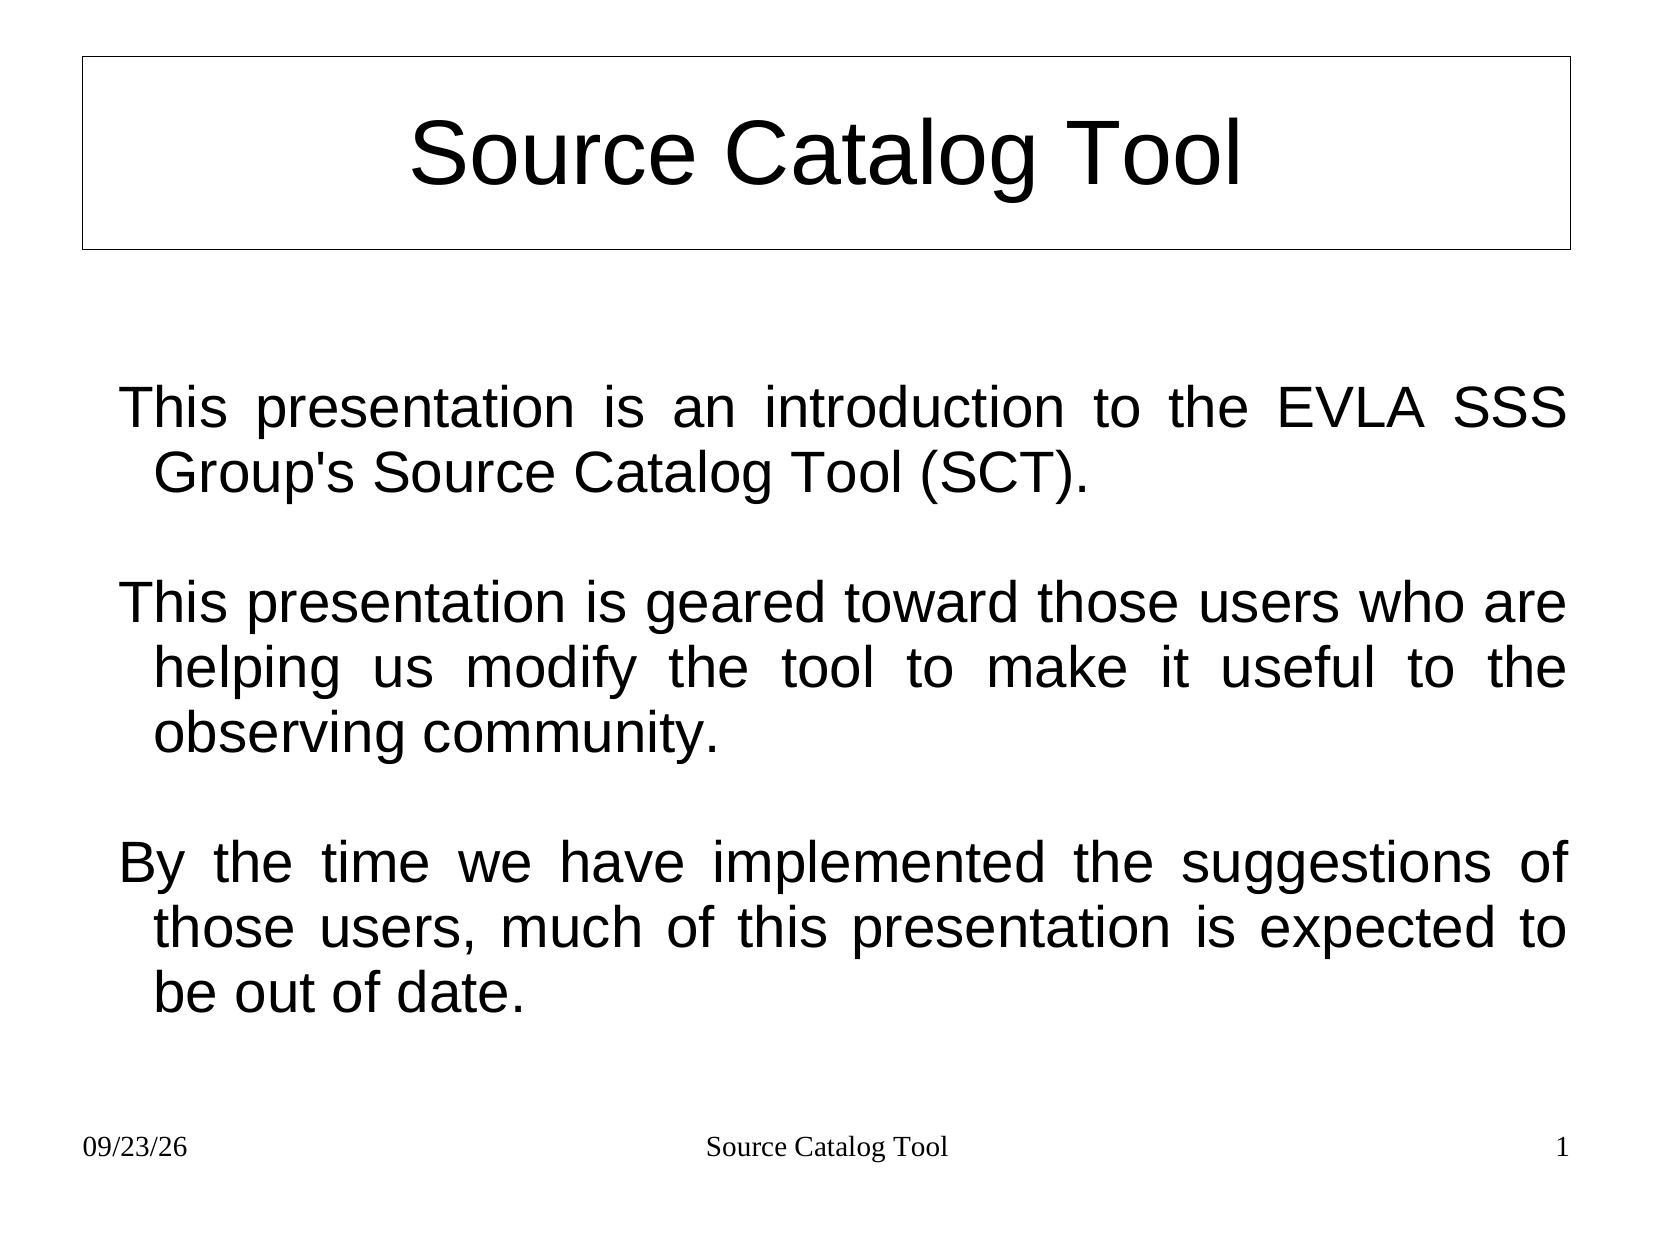

# Source Catalog Tool
This presentation is an introduction to the EVLA SSS Group's Source Catalog Tool (SCT).
This presentation is geared toward those users who are helping us modify the tool to make it useful to the observing community.
By the time we have implemented the suggestions of those users, much of this presentation is expected to be out of date.
Source Catalog Tool
1